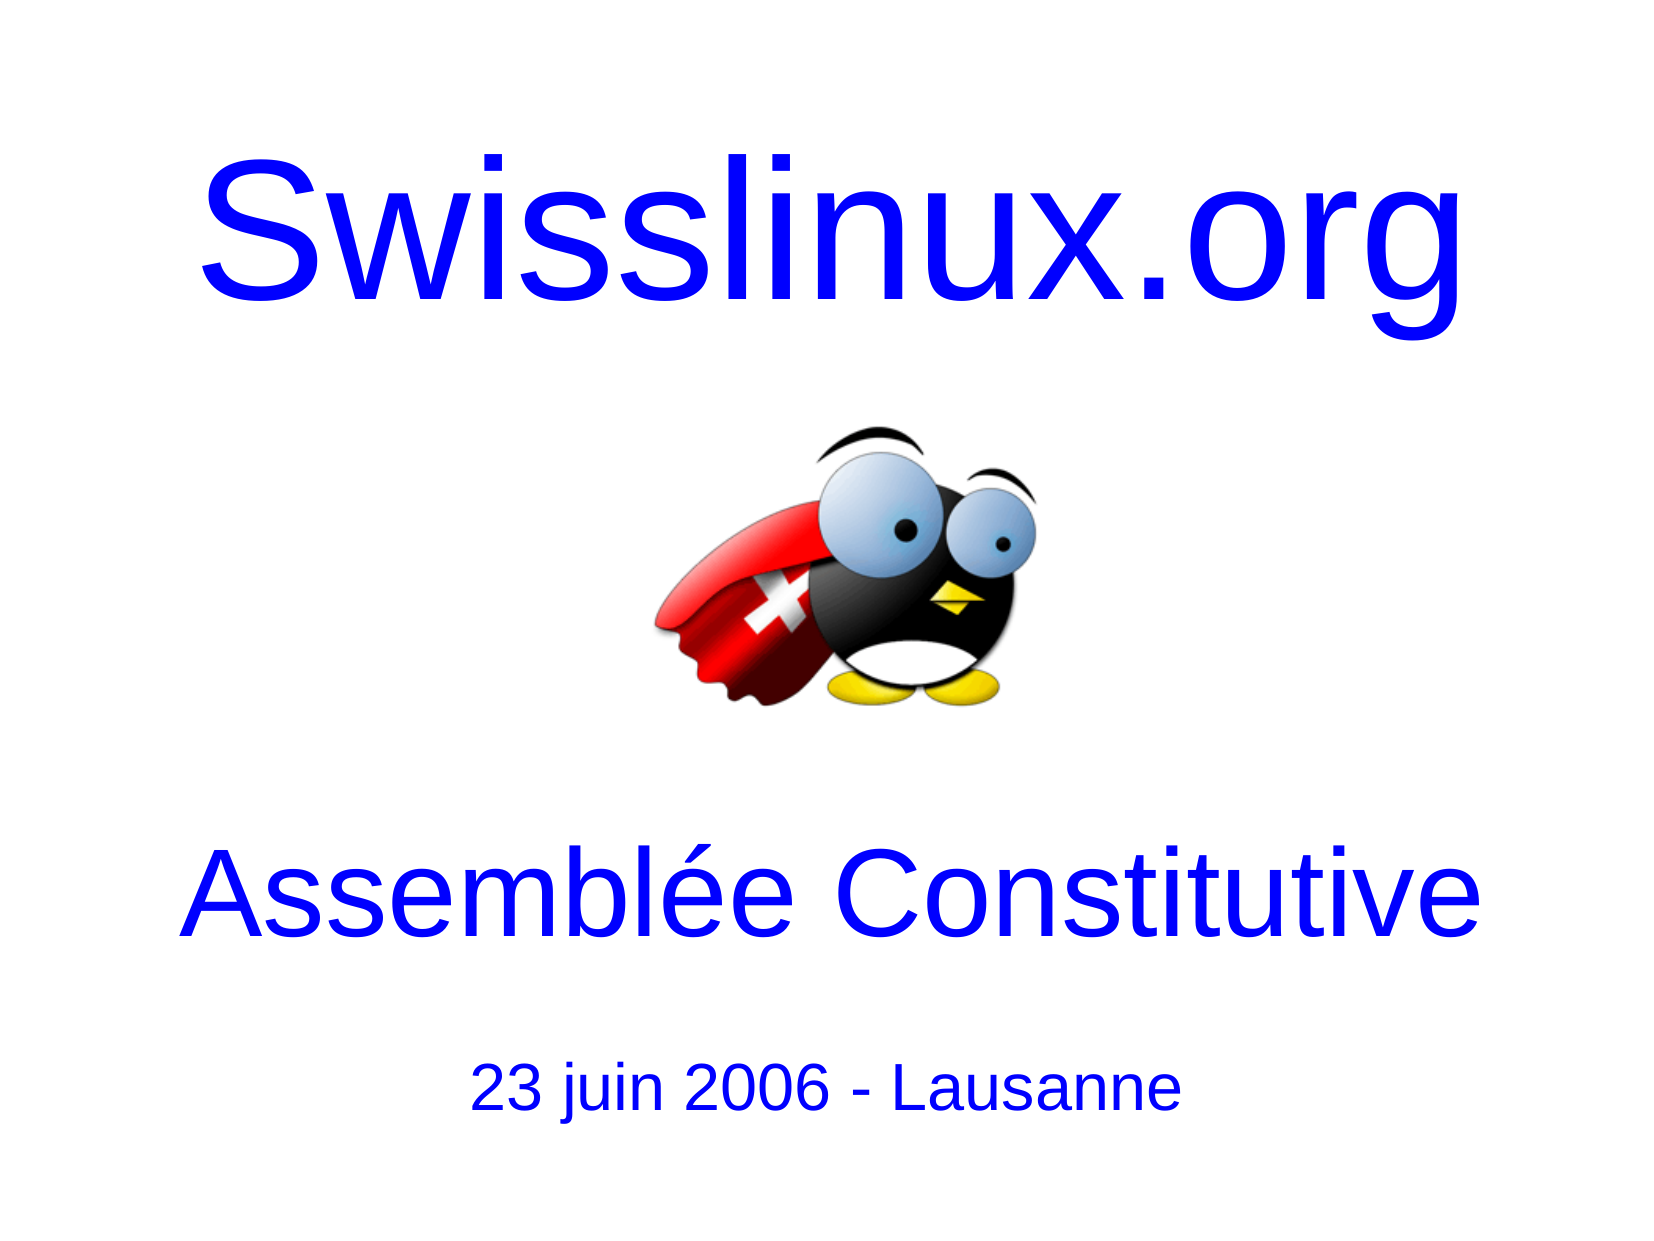

# Swisslinux.org
Assemblée Constitutive
23 juin 2006 - Lausanne